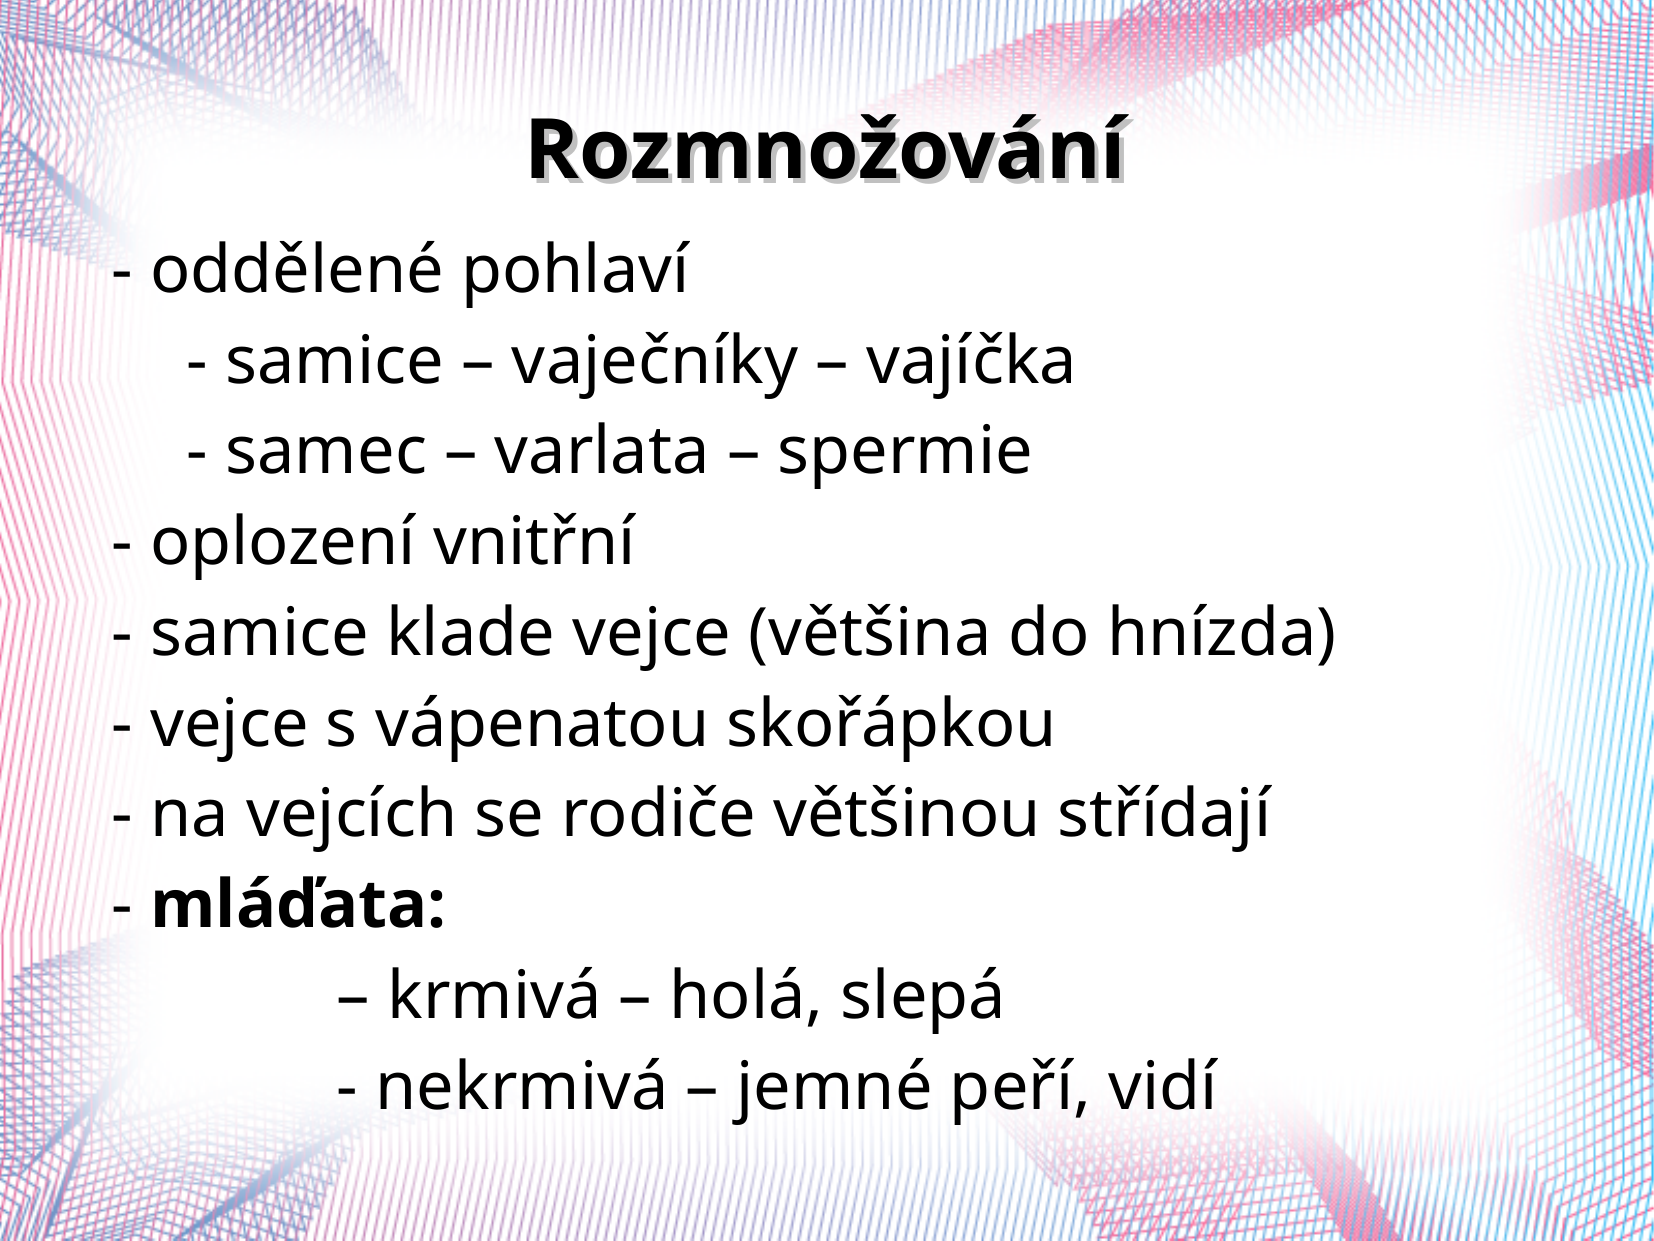

Rozmnožování
- oddělené pohlaví
	- samice – vaječníky – vajíčka
	- samec – varlata – spermie
- oplození vnitřní
- samice klade vejce (většina do hnízda)
- vejce s vápenatou skořápkou
- na vejcích se rodiče většinou střídají
- mláďata:
			– krmivá – holá, slepá
			- nekrmivá – jemné peří, vidí